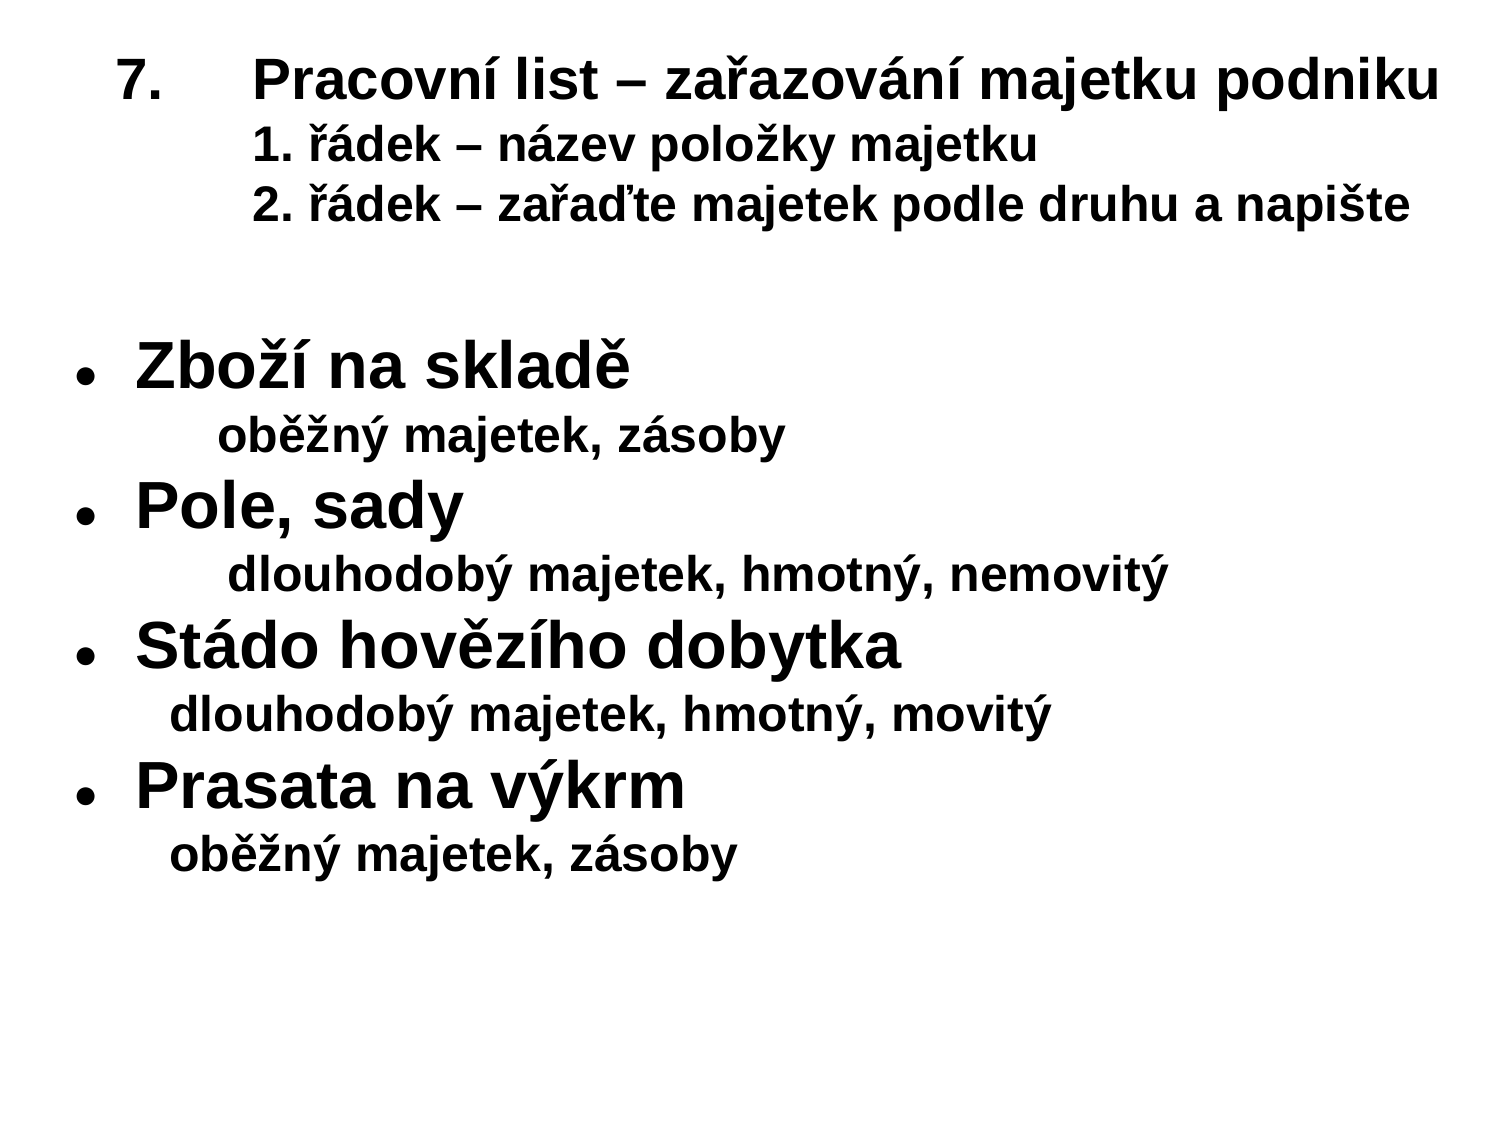

# Pracovní list – zařazování majetku podniku 1. řádek – název položky majetku 2. řádek – zařaďte majetek podle druhu a napište
	● Zboží na skladě
 	 oběžný majetek, zásoby
	● Pole, sady
 	 dlouhodobý majetek, hmotný, nemovitý
	● Stádo hovězího dobytka
		 dlouhodobý majetek, hmotný, movitý
	● Prasata na výkrm
		 oběžný majetek, zásoby